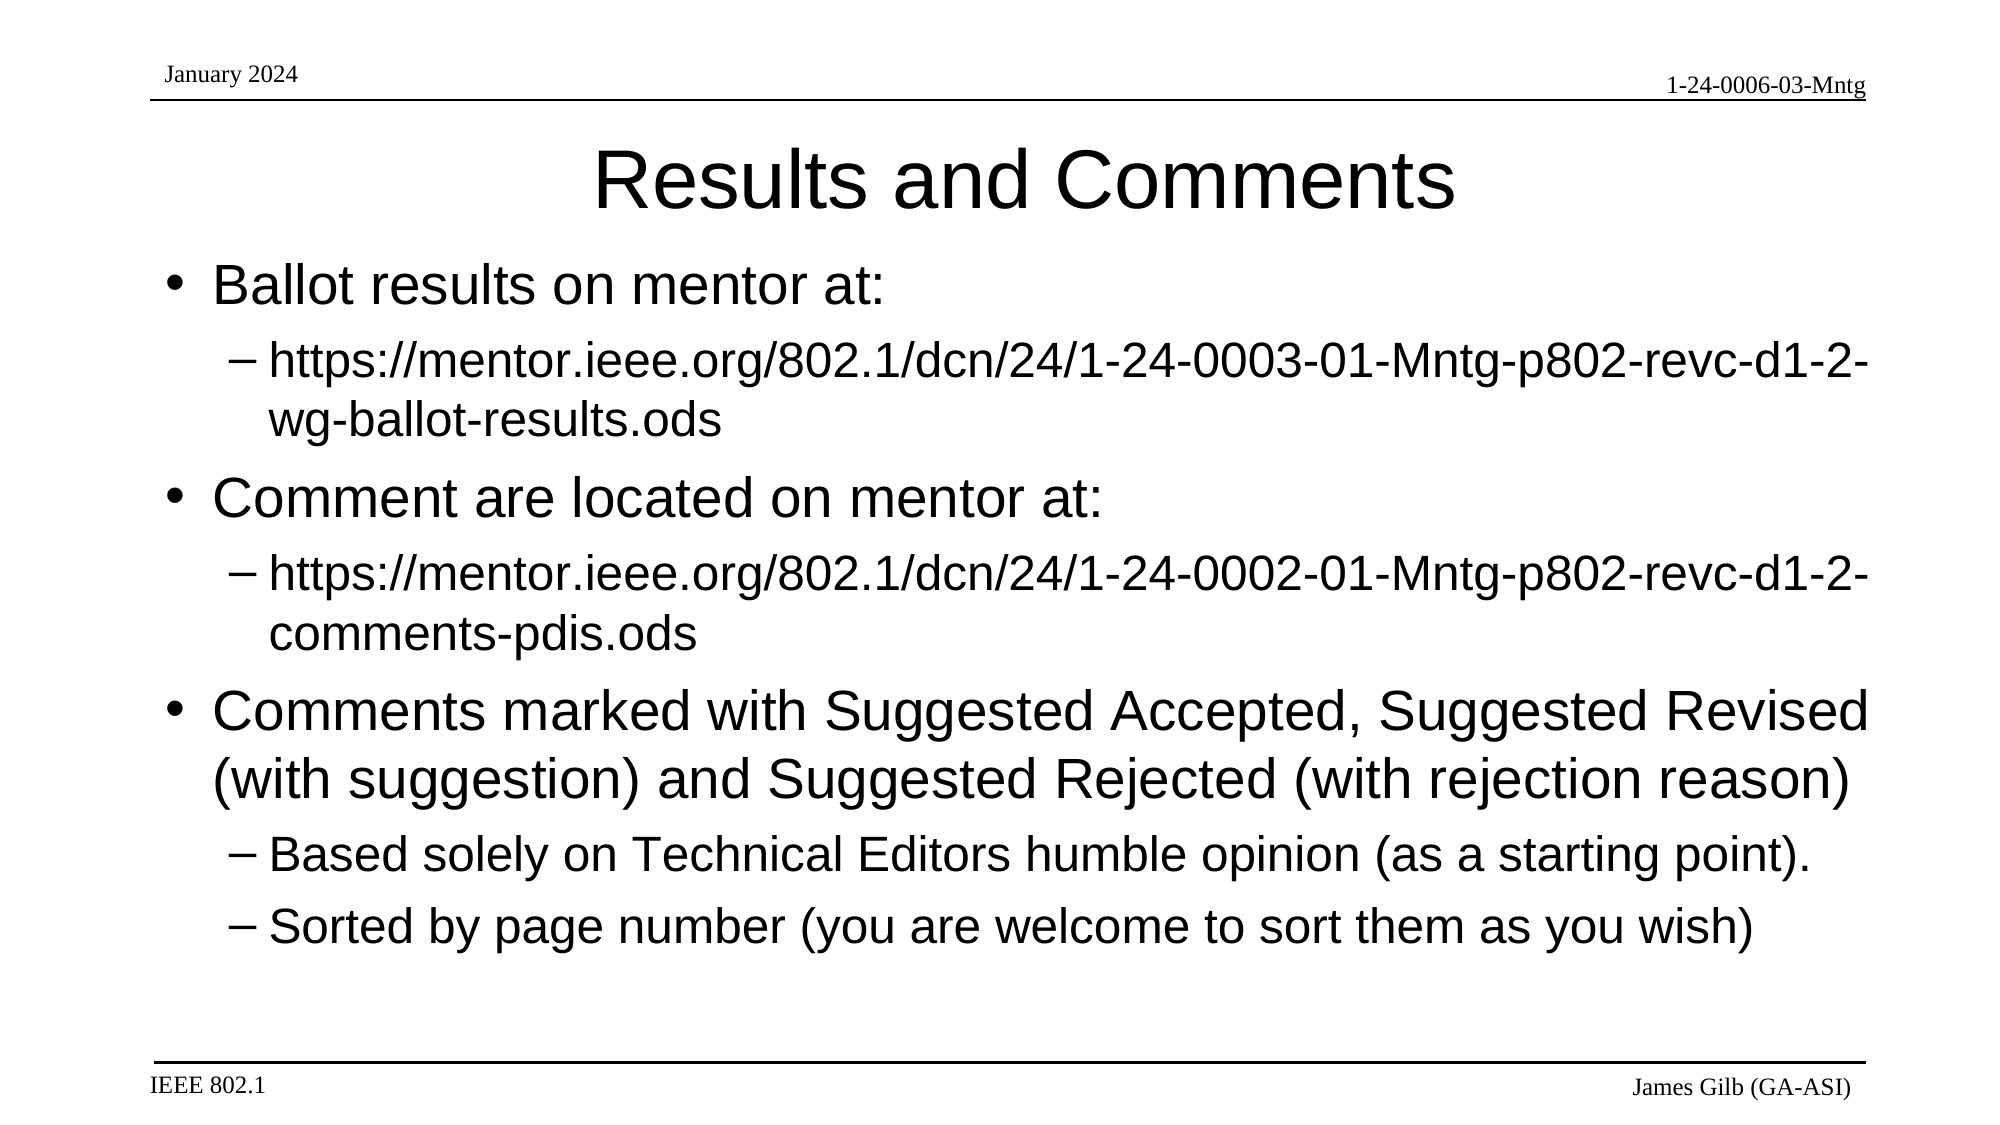

# Results and Comments
Ballot results on mentor at:
https://mentor.ieee.org/802.1/dcn/24/1-24-0003-01-Mntg-p802-revc-d1-2-wg-ballot-results.ods
Comment are located on mentor at:
https://mentor.ieee.org/802.1/dcn/24/1-24-0002-01-Mntg-p802-revc-d1-2-comments-pdis.ods
Comments marked with Suggested Accepted, Suggested Revised (with suggestion) and Suggested Rejected (with rejection reason)
Based solely on Technical Editors humble opinion (as a starting point).
Sorted by page number (you are welcome to sort them as you wish)